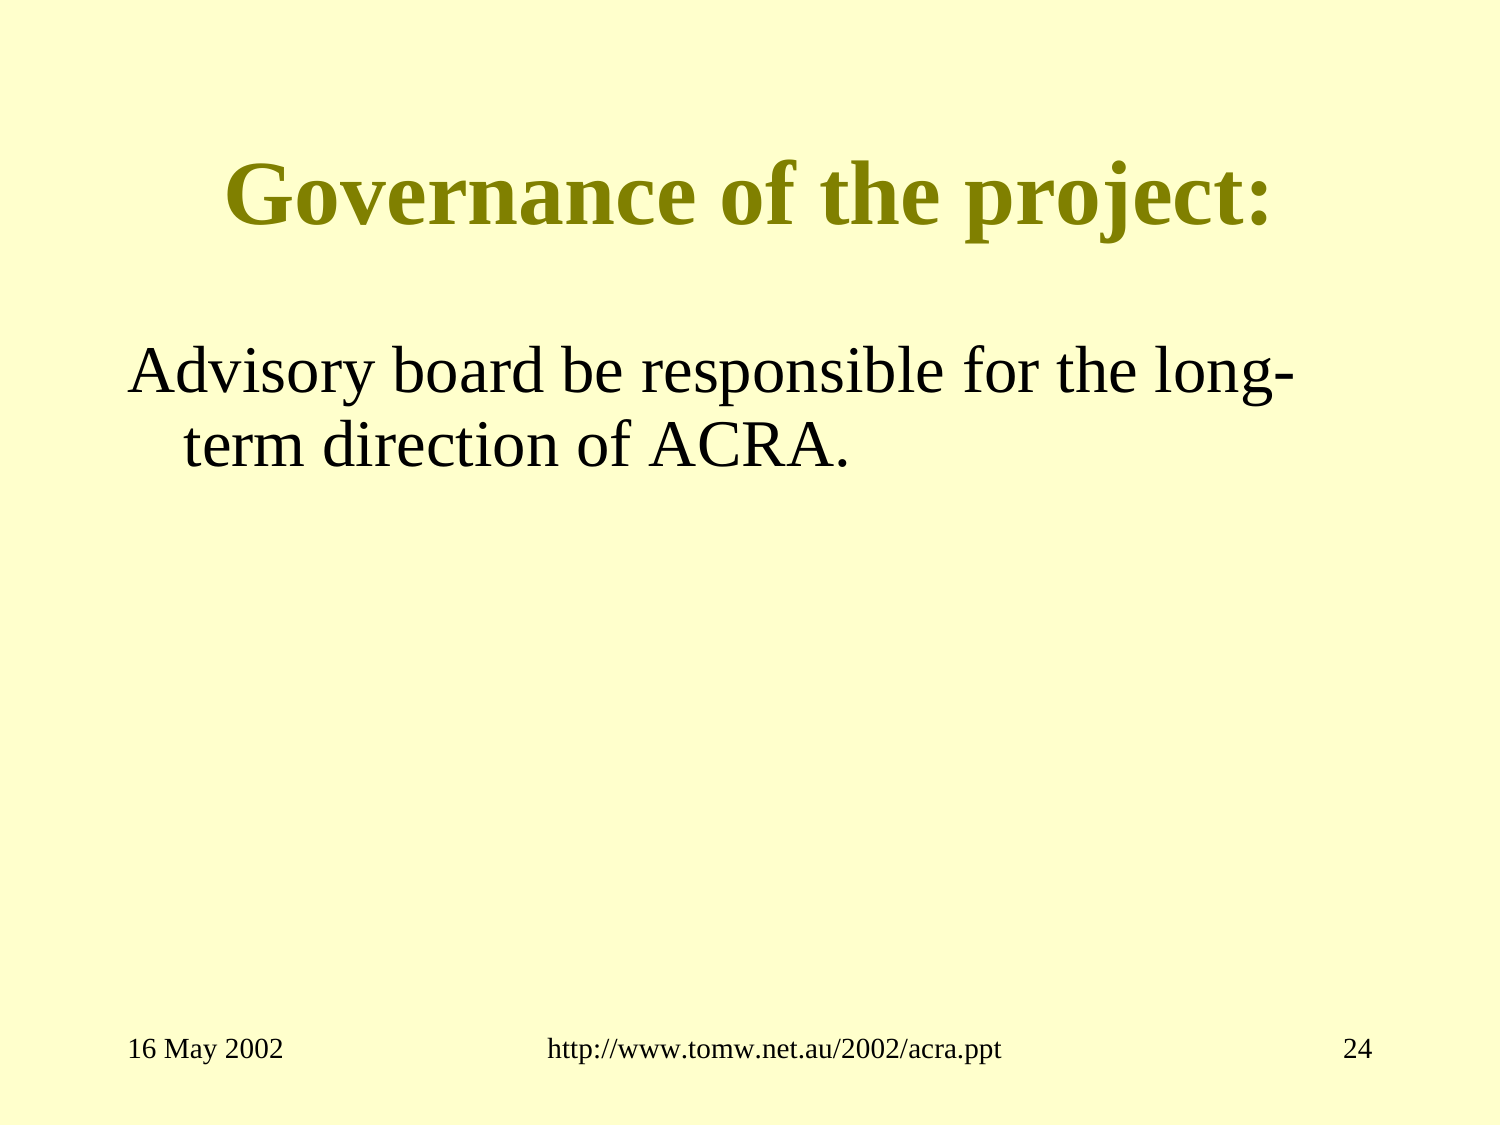

# Governance of the project:
Advisory board be responsible for the long-term direction of ACRA.
16 May 2002
http://www.tomw.net.au/2002/acra.ppt
24